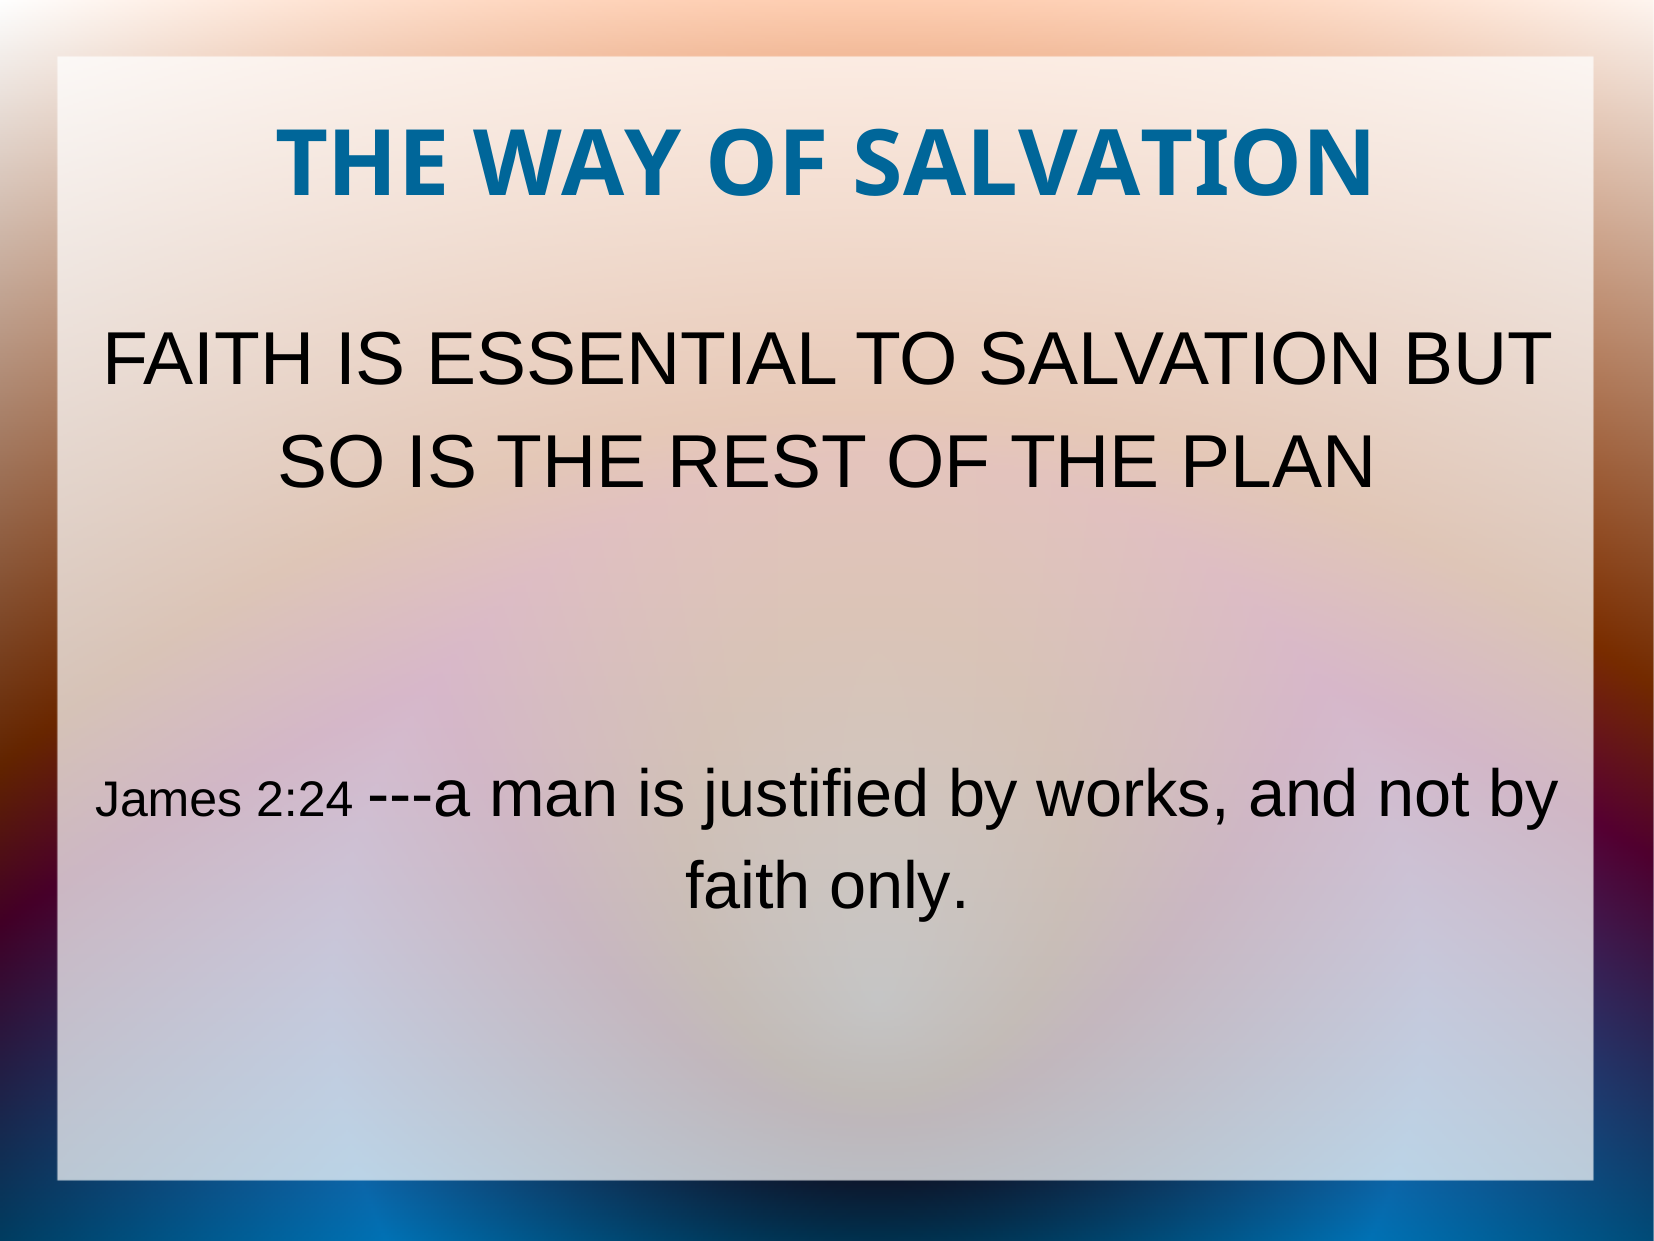

# THE WAY OF SALVATION
FAITH IS ESSENTIAL TO SALVATION BUT SO IS THE REST OF THE PLAN
James 2:24 ---a man is justified by works, and not by faith only.
.